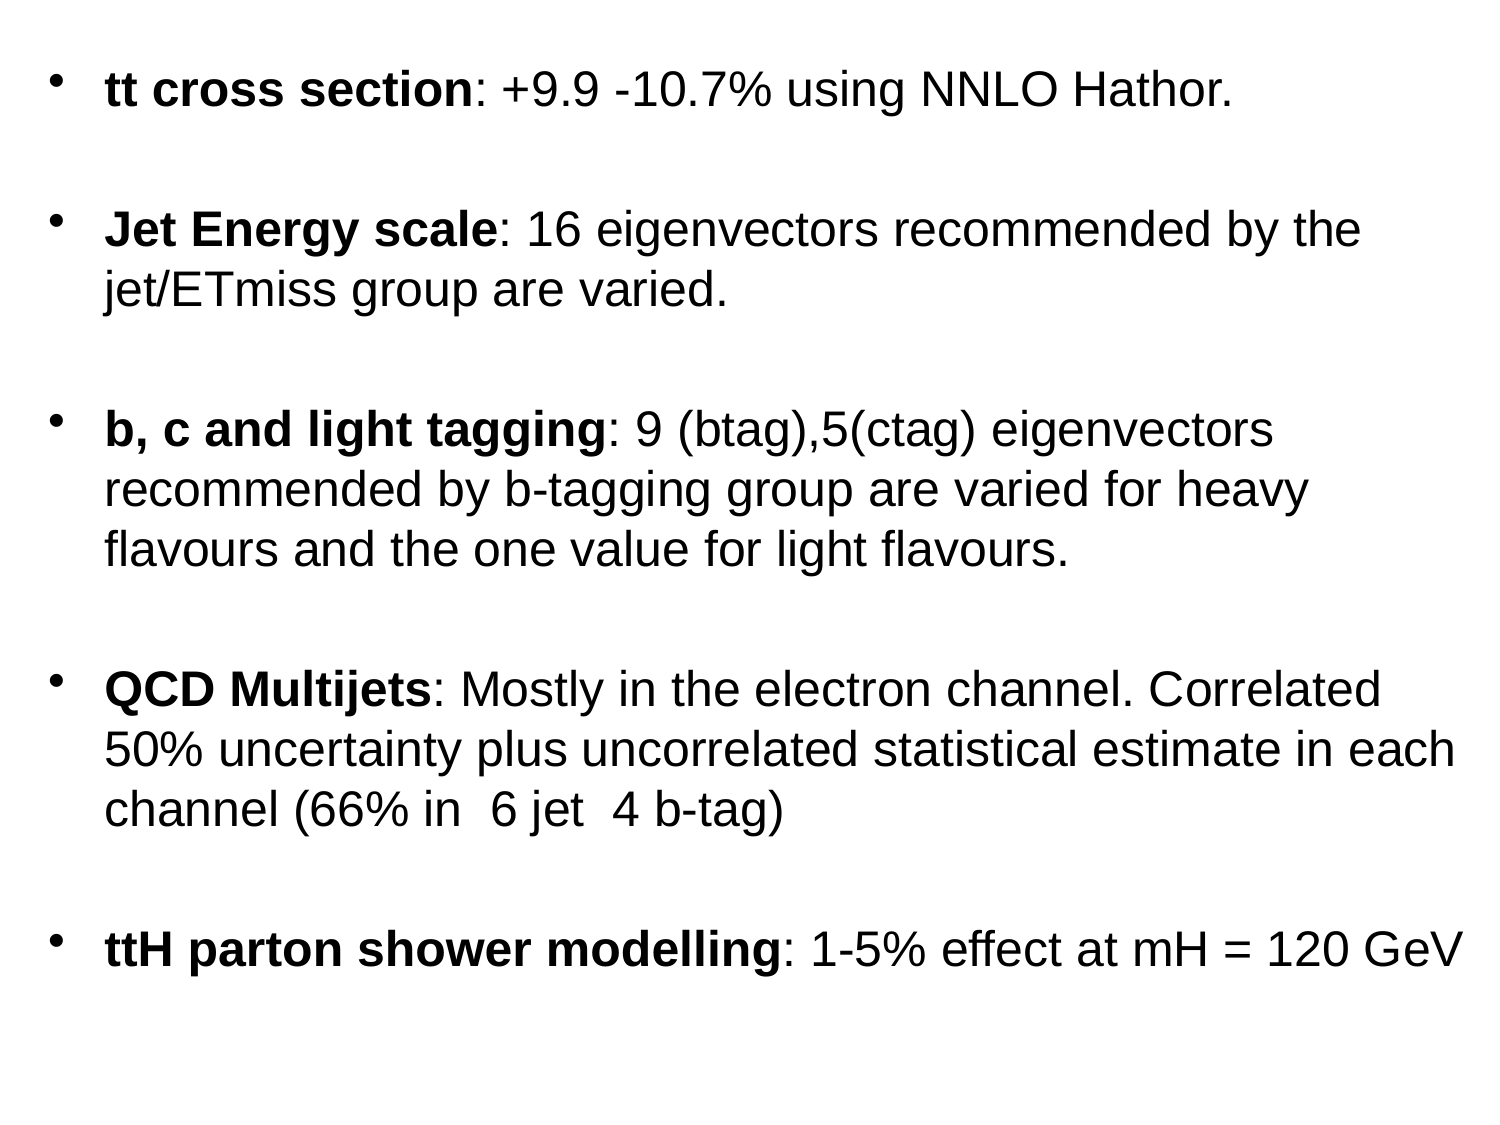

# tt cross section: +9.9 -10.7% using NNLO Hathor.
Jet Energy scale: 16 eigenvectors recommended by the jet/ETmiss group are varied.
b, c and light tagging: 9 (btag),5(ctag) eigenvectors recommended by b-tagging group are varied for heavy flavours and the one value for light flavours.
QCD Multijets: Mostly in the electron channel. Correlated 50% uncertainty plus uncorrelated statistical estimate in each channel (66% in 6 jet 4 b-tag)
ttH parton shower modelling: 1-5% effect at mH = 120 GeV